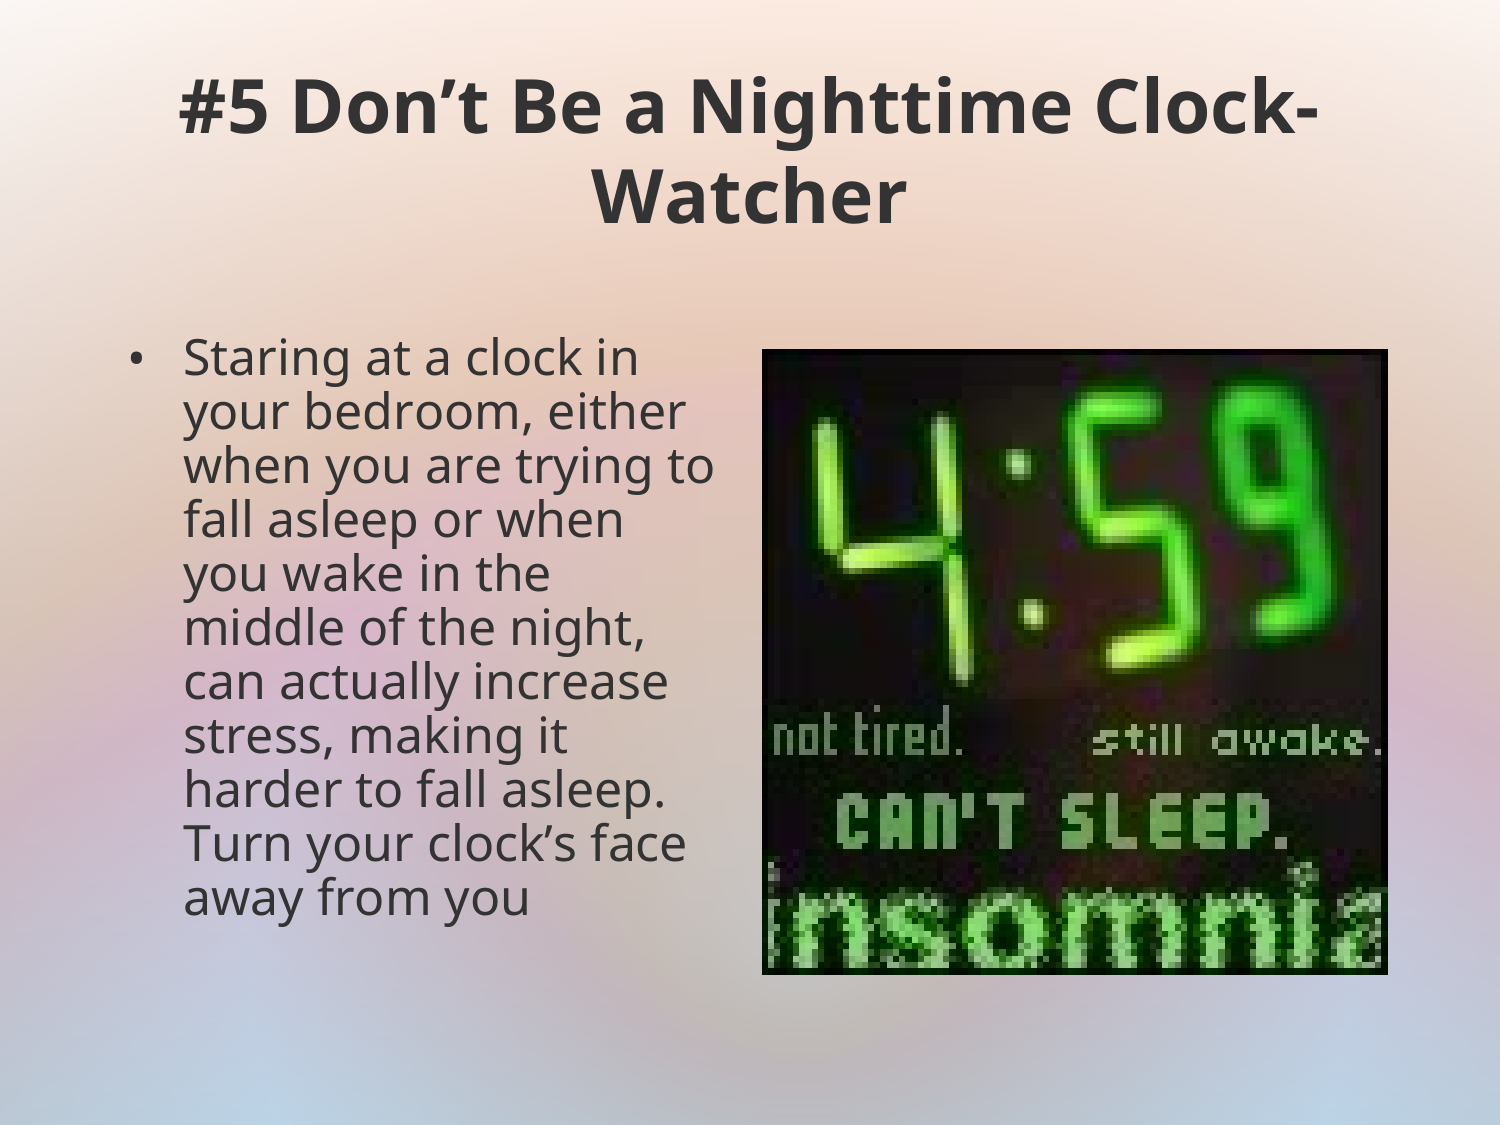

# #5 Don’t Be a Nighttime Clock-Watcher
Staring at a clock in your bedroom, either when you are trying to fall asleep or when you wake in the middle of the night, can actually increase stress, making it harder to fall asleep. Turn your clock’s face away from you